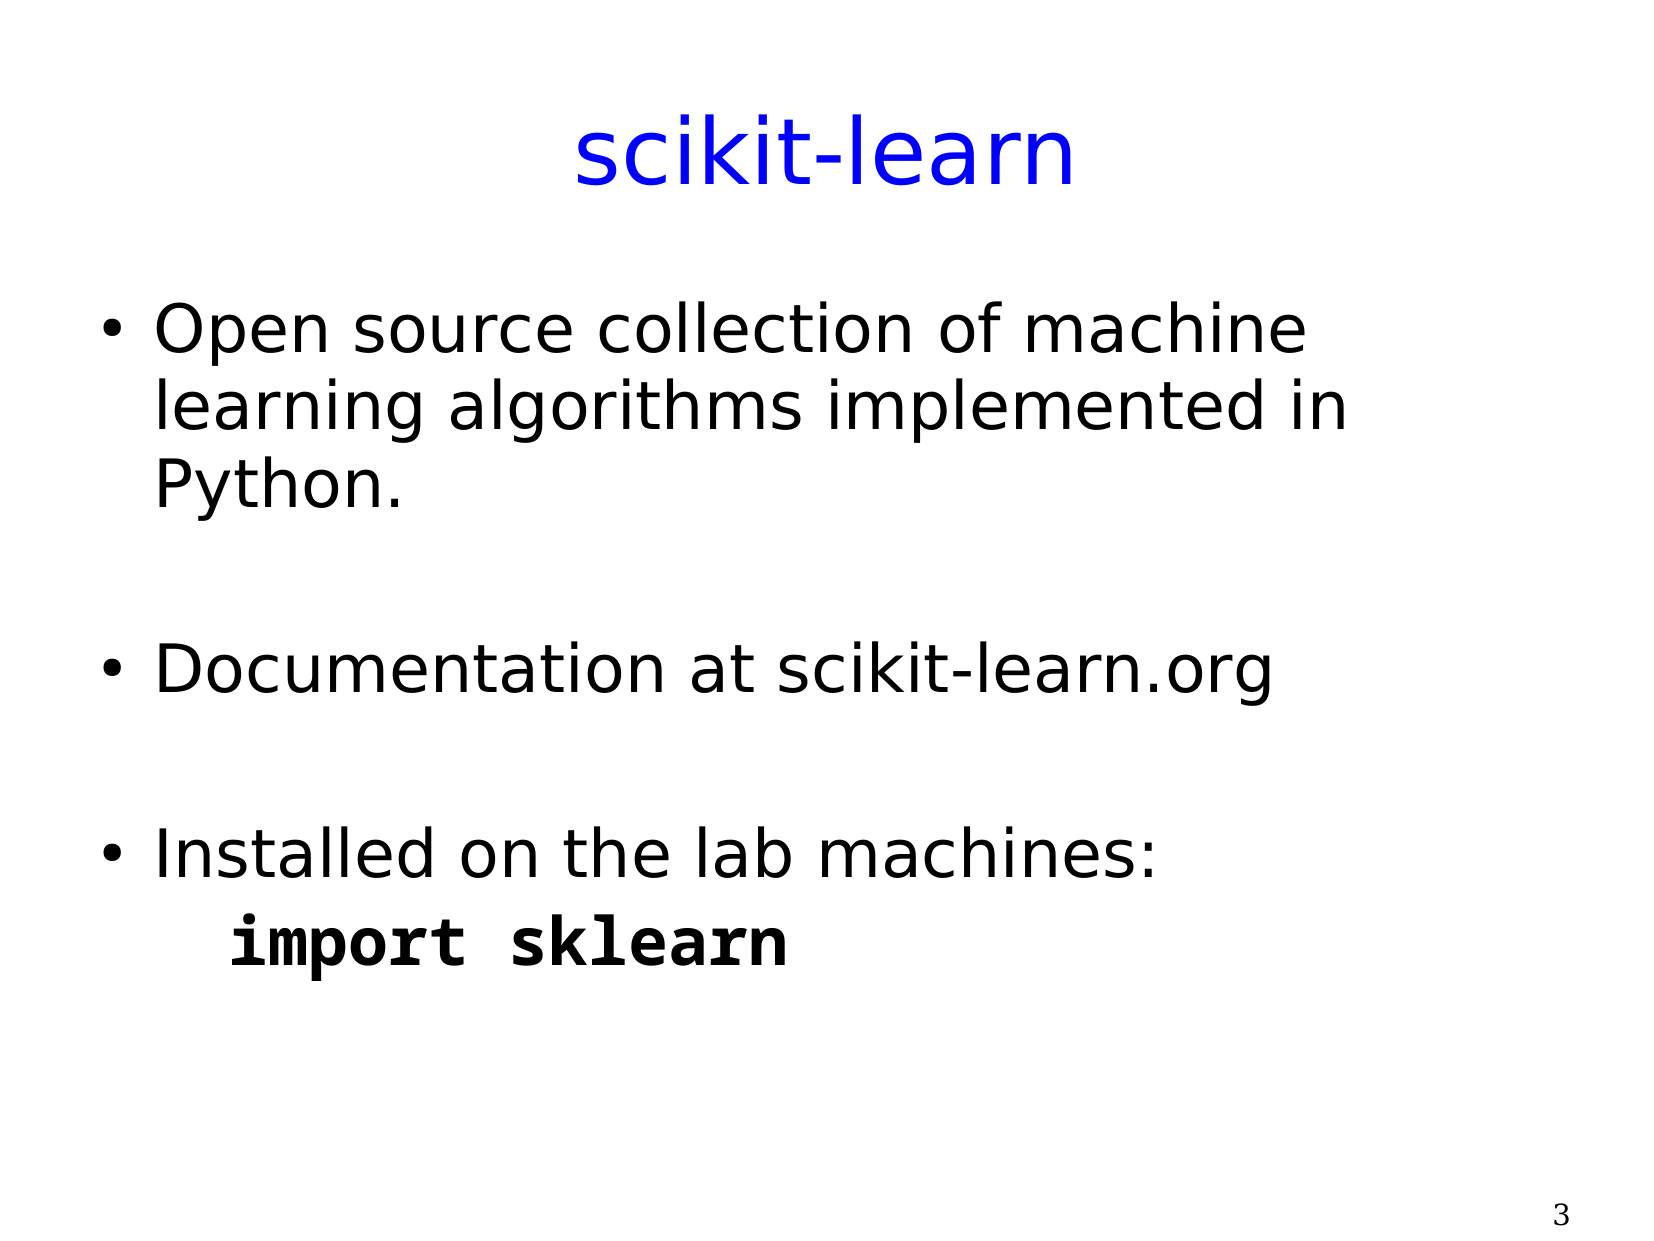

# scikit-learn
Open source collection of machine learning algorithms implemented in Python.
Documentation at scikit-learn.org
Installed on the lab machines:
	import sklearn
3